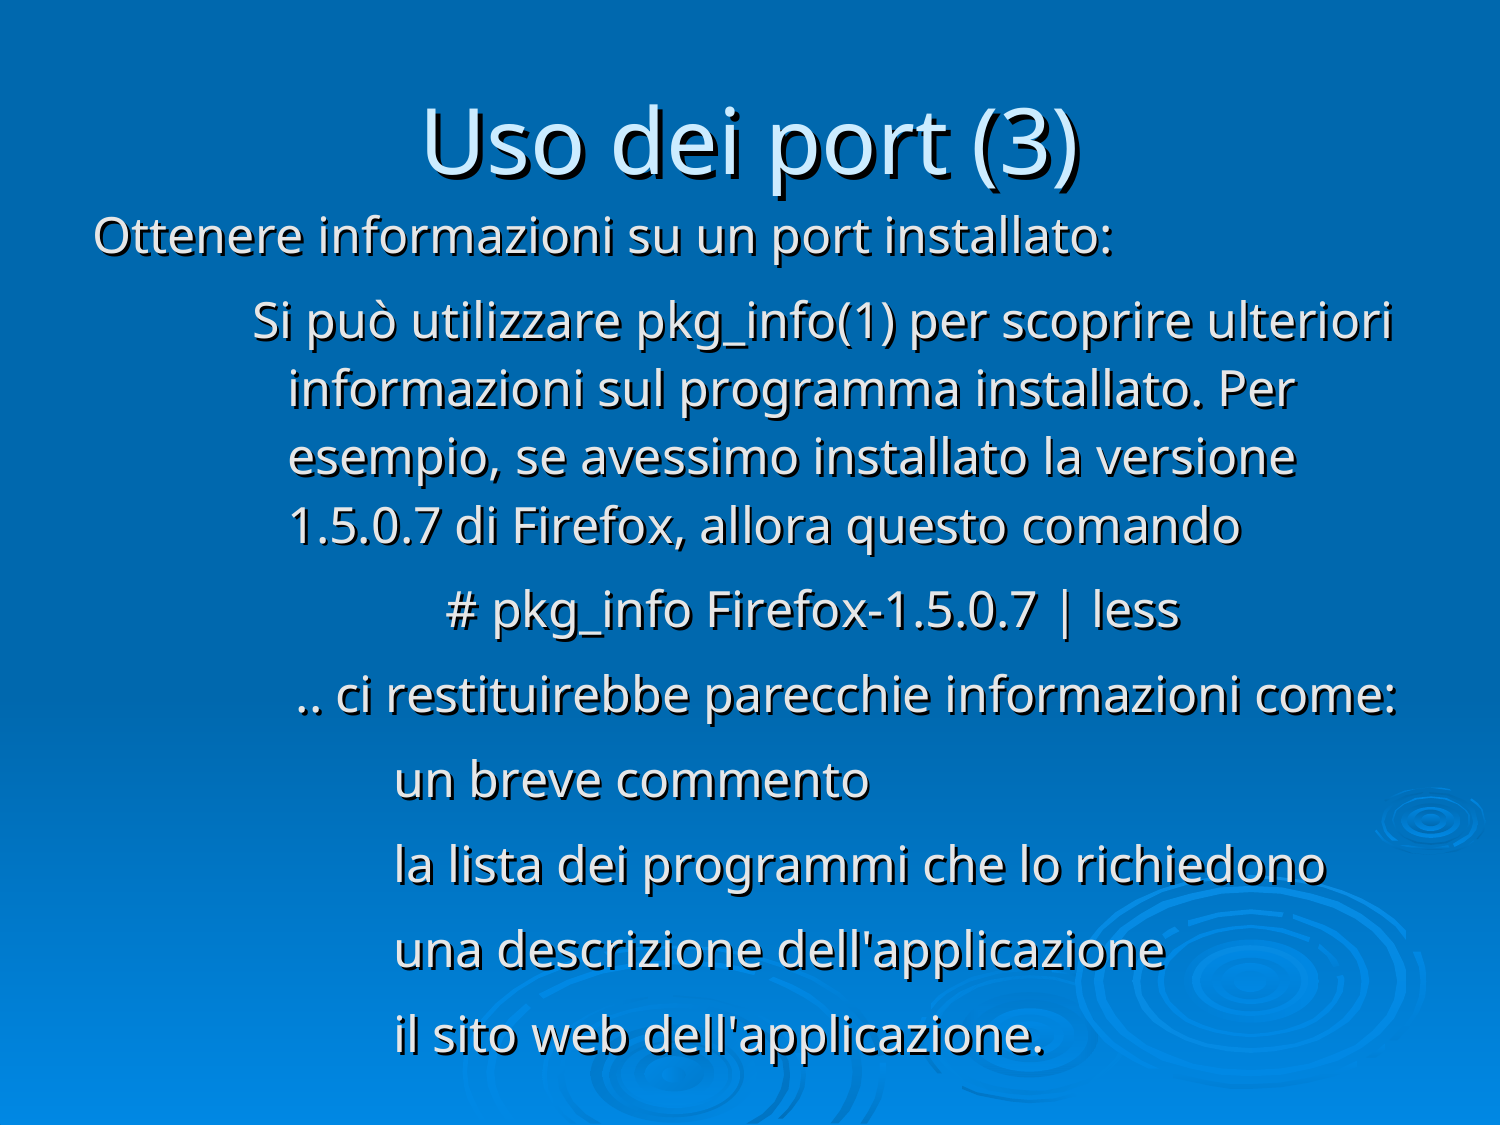

# Uso dei port (3)
Ottenere informazioni su un port installato:
Si può utilizzare pkg_info(1) per scoprire ulteriori informazioni sul programma installato. Per esempio, se avessimo installato la versione 1.5.0.7 di Firefox, allora questo comando
			# pkg_info Firefox-1.5.0.7 | less
		.. ci restituirebbe parecchie informazioni come:
un breve commento
la lista dei programmi che lo richiedono
una descrizione dell'applicazione
il sito web dell'applicazione.